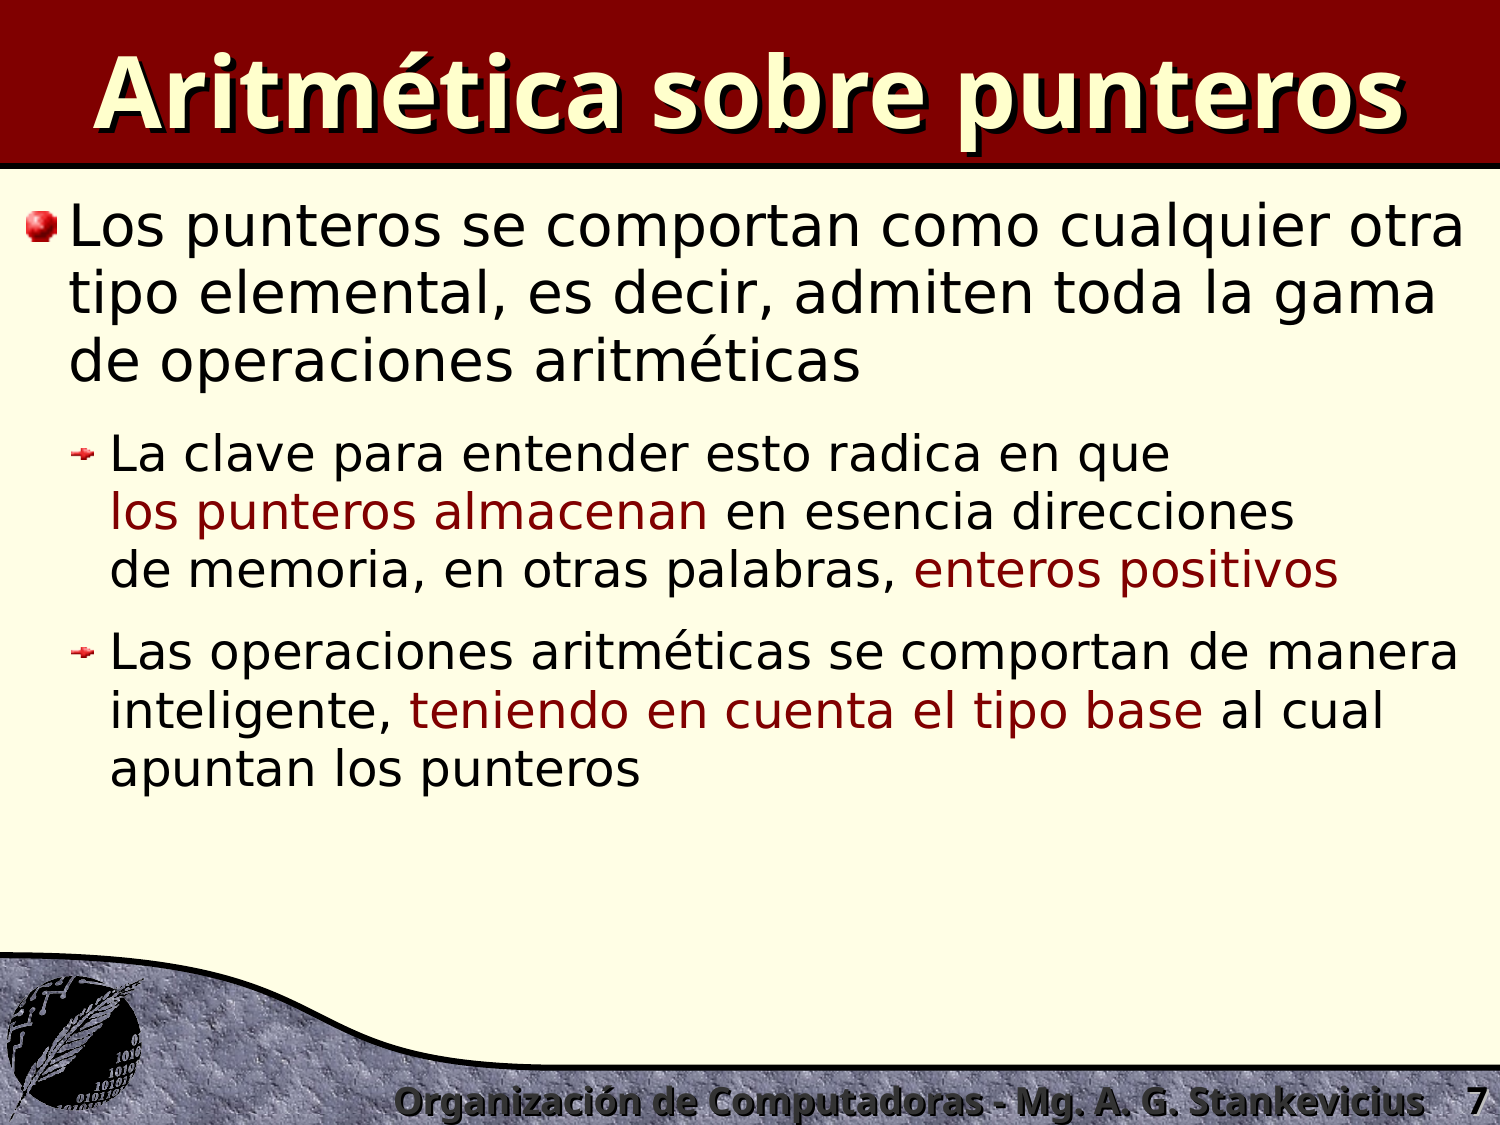

# Aritmética sobre punteros
Los punteros se comportan como cualquier otra tipo elemental, es decir, admiten toda la gama de operaciones aritméticas
La clave para entender esto radica en que
los punteros almacenan en esencia direcciones
de memoria, en otras palabras, enteros positivos
Las operaciones aritméticas se comportan de manera inteligente, teniendo en cuenta el tipo base al cual apuntan los punteros
7